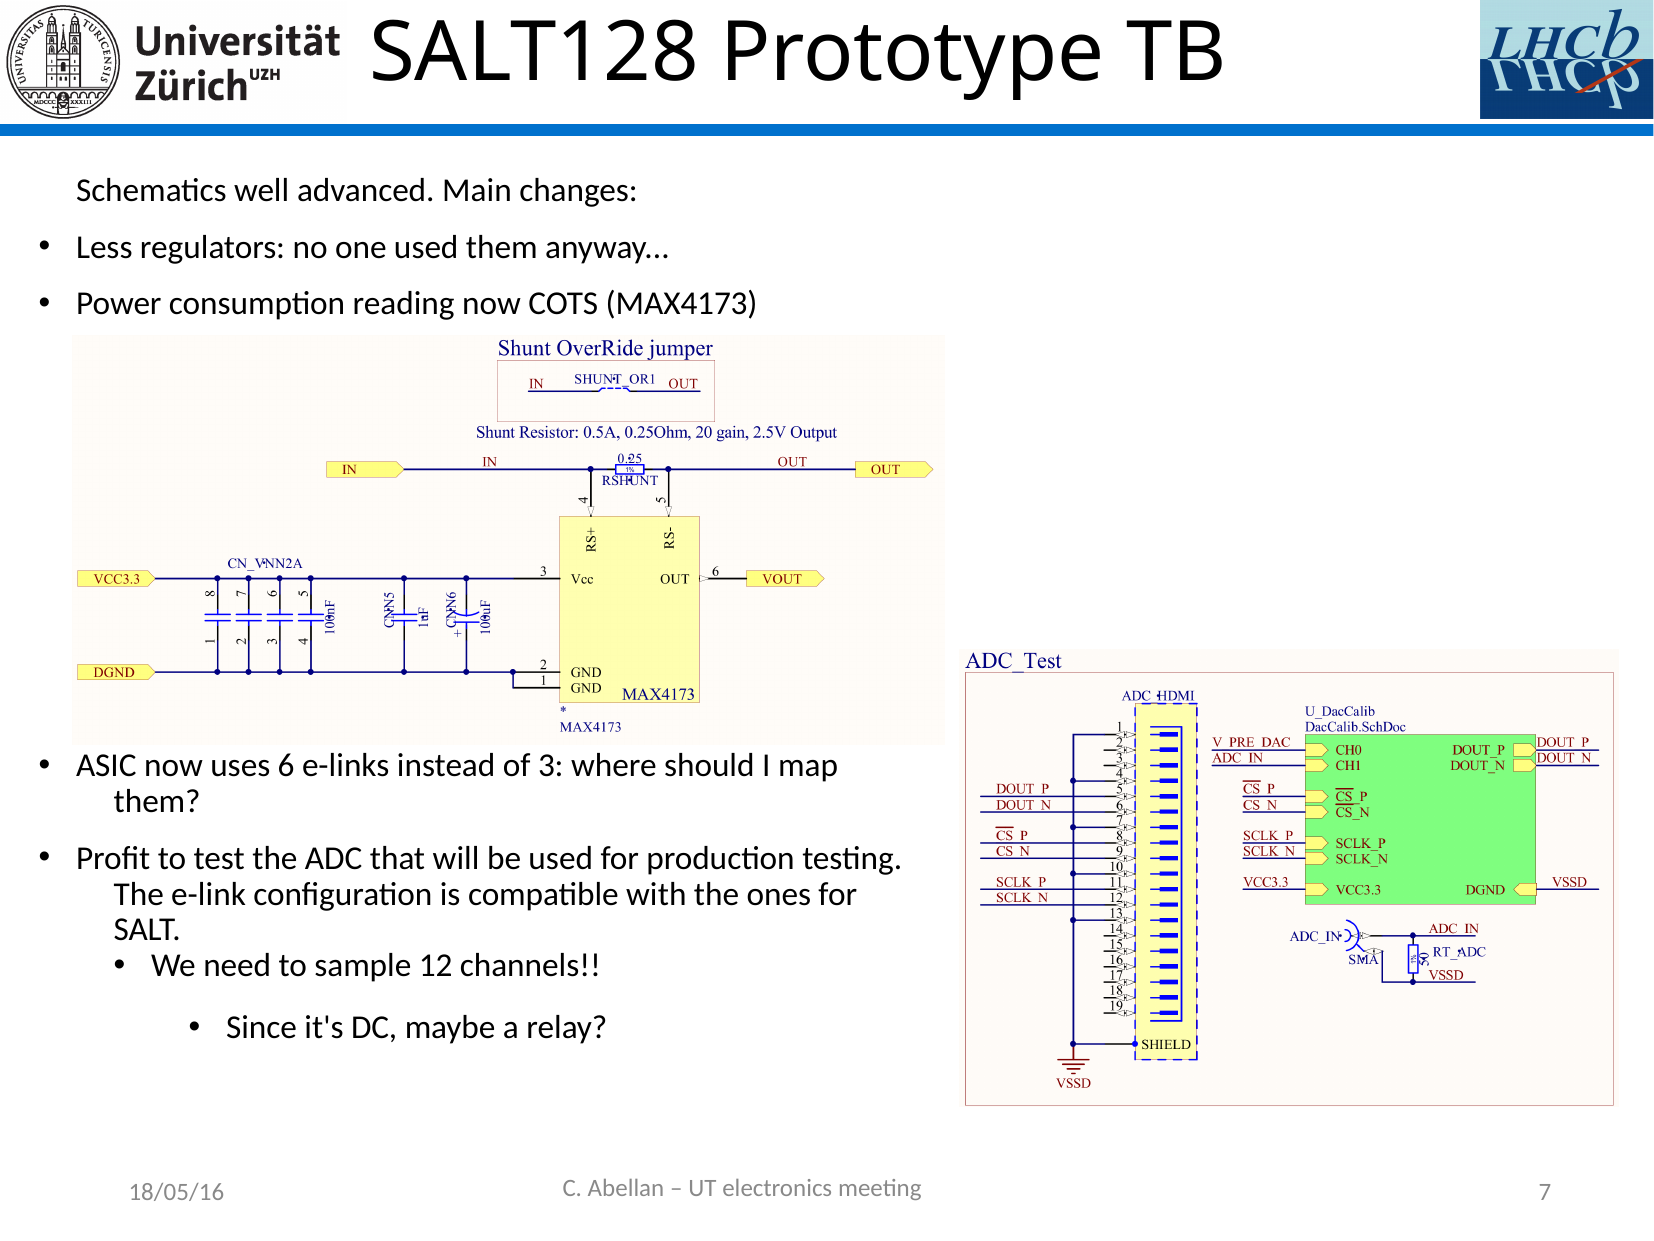

# SALT128 Prototype TB
Schematics well advanced. Main changes:
Less regulators: no one used them anyway...
Power consumption reading now COTS (MAX4173)
ASIC now uses 6 e-links instead of 3: where should I map them?
Profit to test the ADC that will be used for production testing. The e-link configuration is compatible with the ones for SALT.
We need to sample 12 channels!!
Since it's DC, maybe a relay?
C. Abellan
30/01/15
7